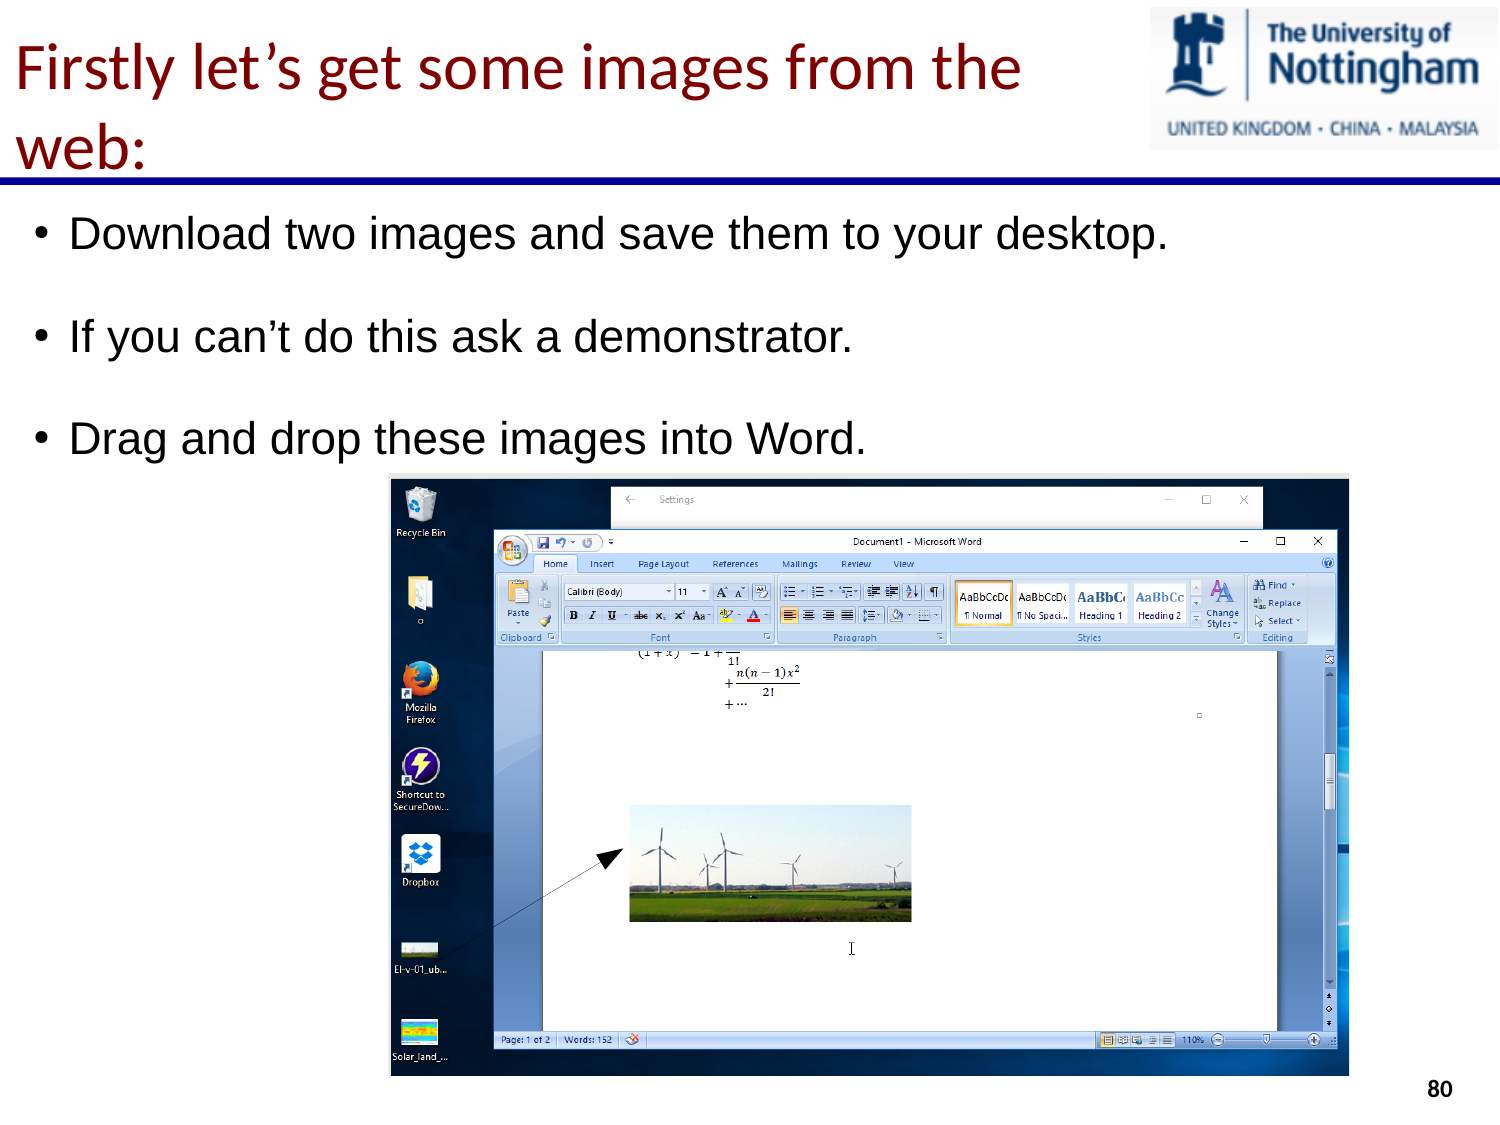

# Firstly let’s get some images from the web:
Download two images and save them to your desktop.
If you can’t do this ask a demonstrator.
Drag and drop these images into Word.